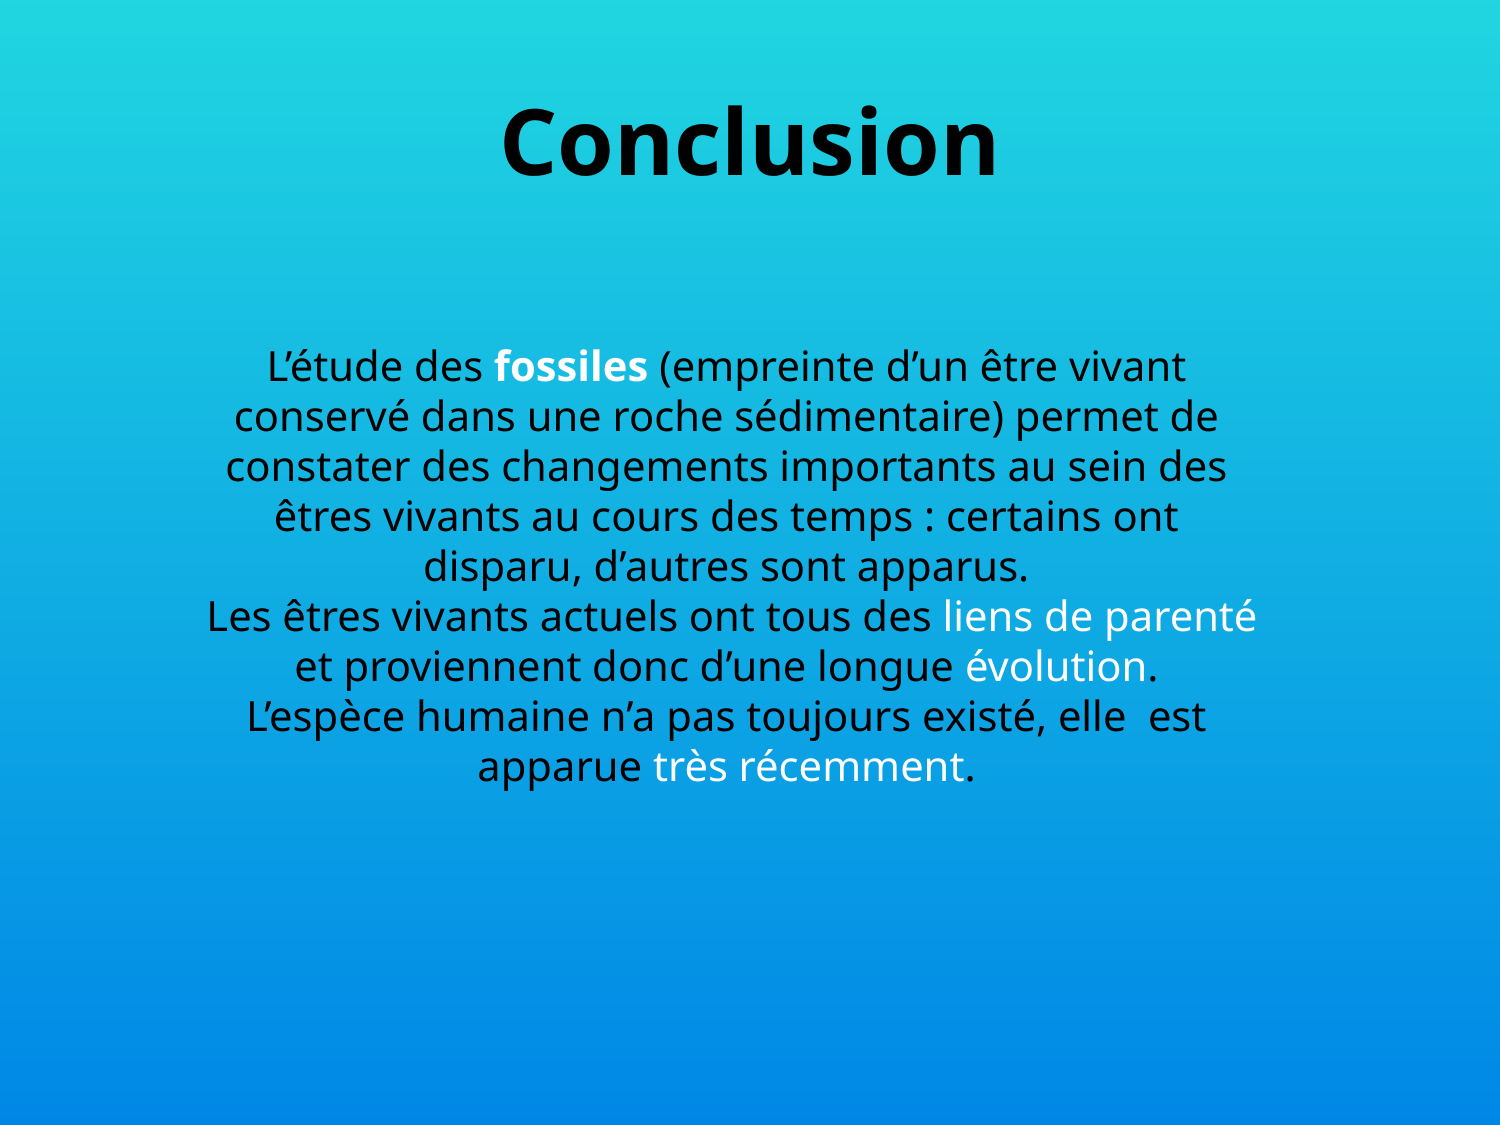

# Conclusion
L’étude des fossiles (empreinte d’un être vivant conservé dans une roche sédimentaire) permet de constater des changements importants au sein des êtres vivants au cours des temps : certains ont disparu, d’autres sont apparus.
 Les êtres vivants actuels ont tous des liens de parenté et proviennent donc d’une longue évolution.
L’espèce humaine n’a pas toujours existé, elle est apparue très récemment.